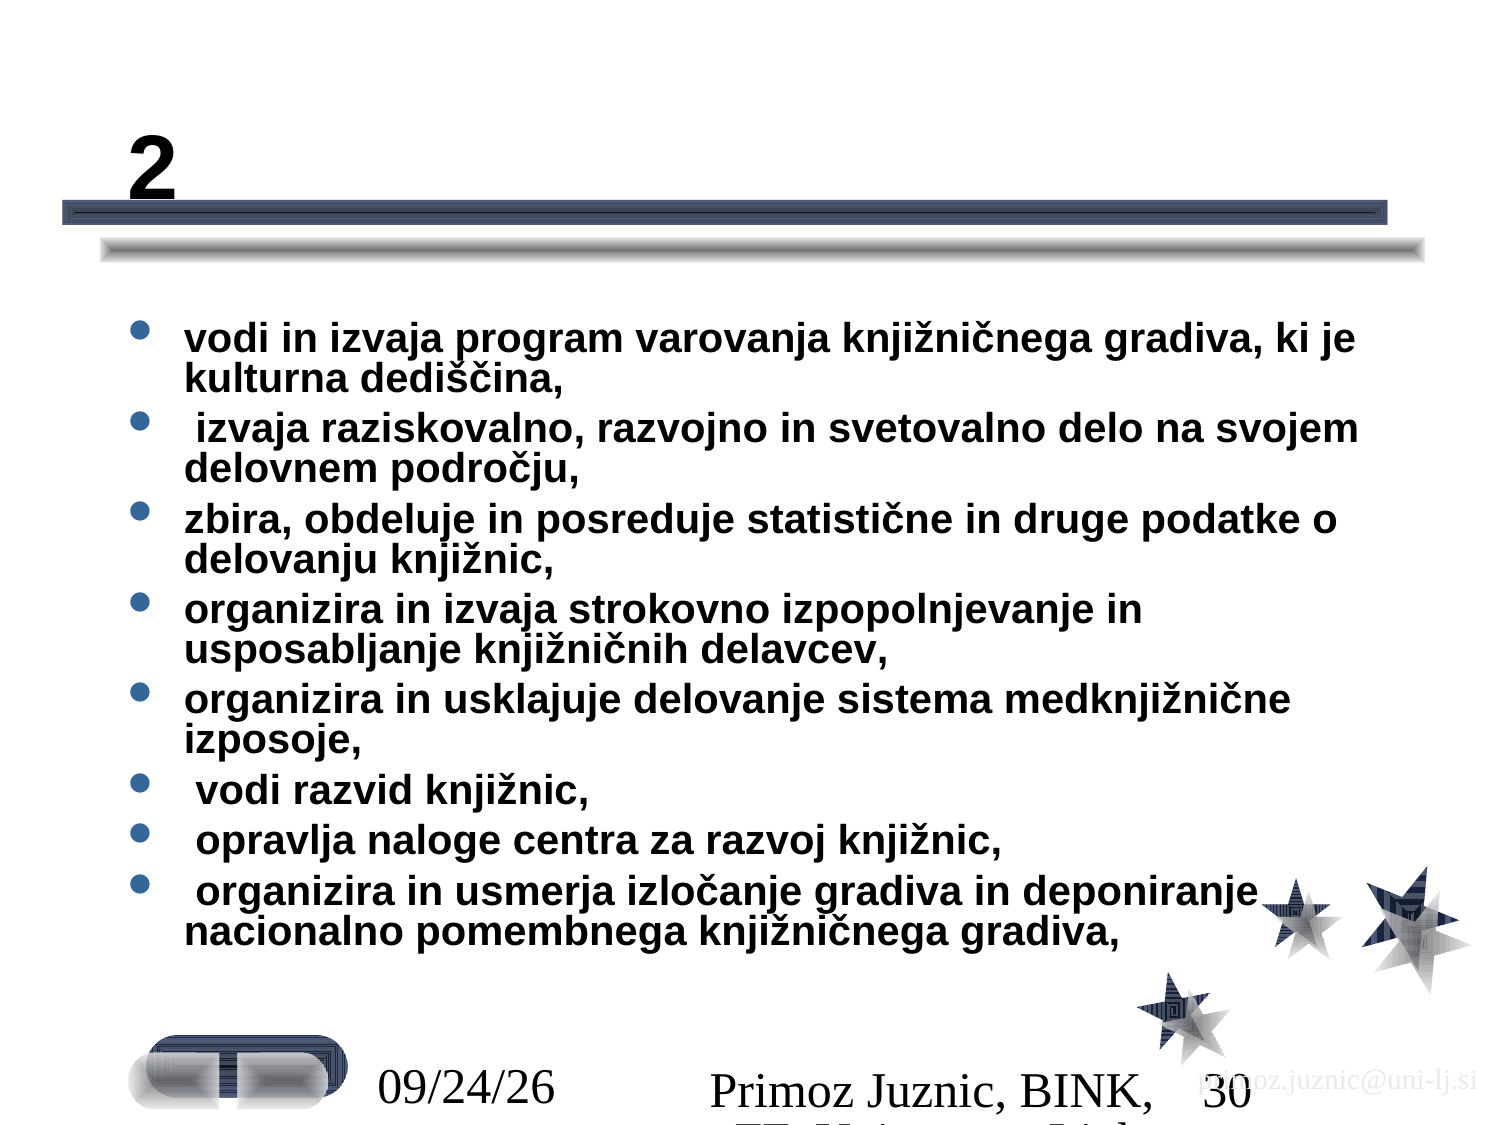

# 2
vodi in izvaja program varovanja knjižničnega gradiva, ki je kulturna dediščina,
 izvaja raziskovalno, razvojno in svetovalno delo na svojem delovnem področju,
zbira, obdeluje in posreduje statistične in druge podatke o delovanju knjižnic,
organizira in izvaja strokovno izpopolnjevanje in usposabljanje knjižničnih delavcev,
organizira in usklajuje delovanje sistema medknjižnične izposoje,
 vodi razvid knjižnic,
 opravlja naloge centra za razvoj knjižnic,
 organizira in usmerja izločanje gradiva in deponiranje nacionalno pomembnega knjižničnega gradiva,
Primoz Juznic, BINK, FF, Univerza v Ljubljani
30